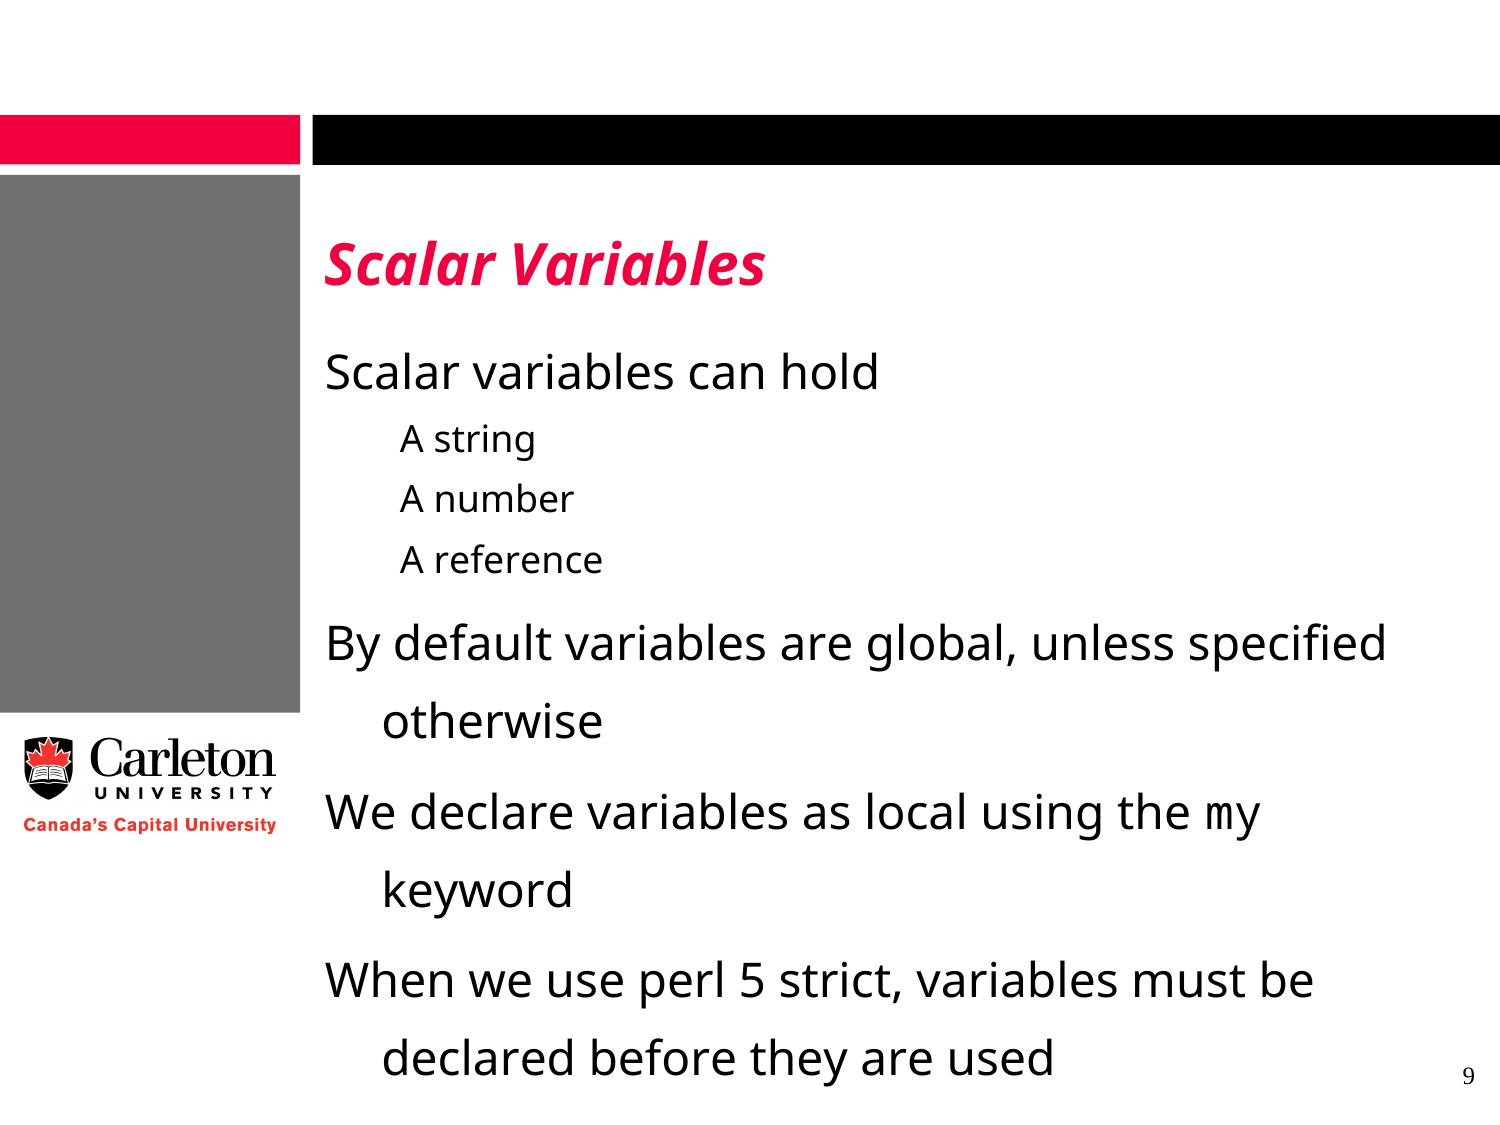

# Scalar Variables
Scalar variables can hold
A string
A number
A reference
By default variables are global, unless specified otherwise
We declare variables as local using the my keyword
When we use perl 5 strict, variables must be declared before they are used
9